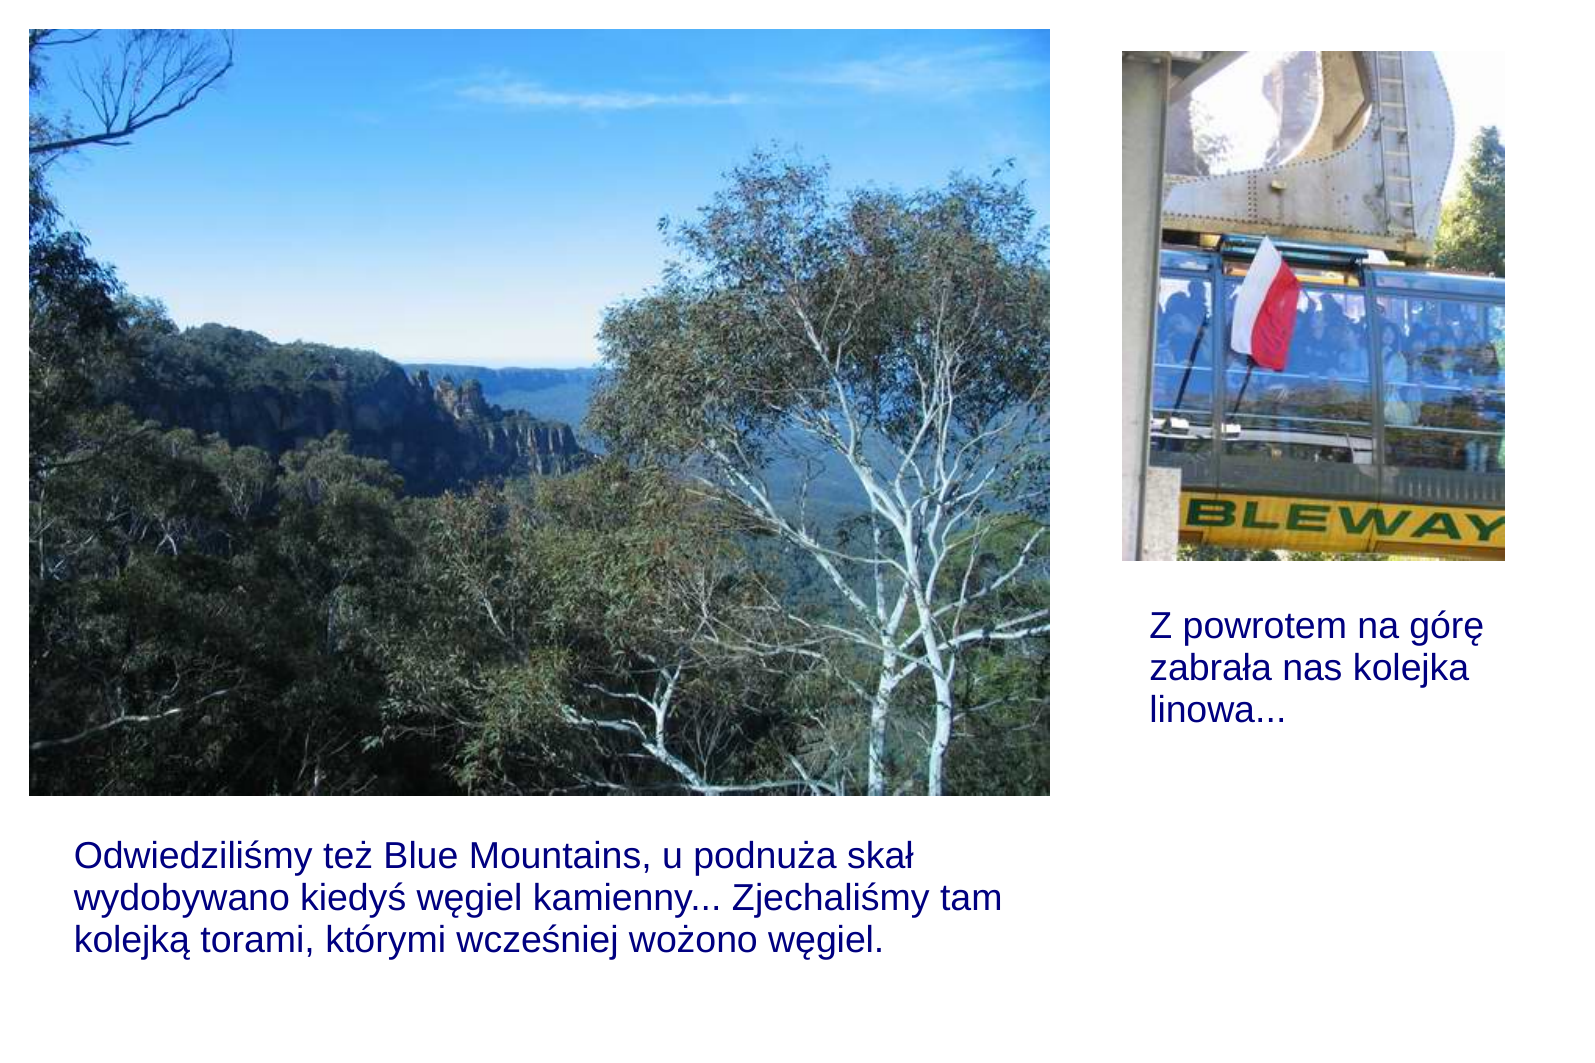

Z powrotem na górę zabrała nas kolejka linowa...
Odwiedziliśmy też Blue Mountains, u podnuża skał wydobywano kiedyś węgiel kamienny... Zjechaliśmy tam kolejką torami, którymi wcześniej wożono węgiel.